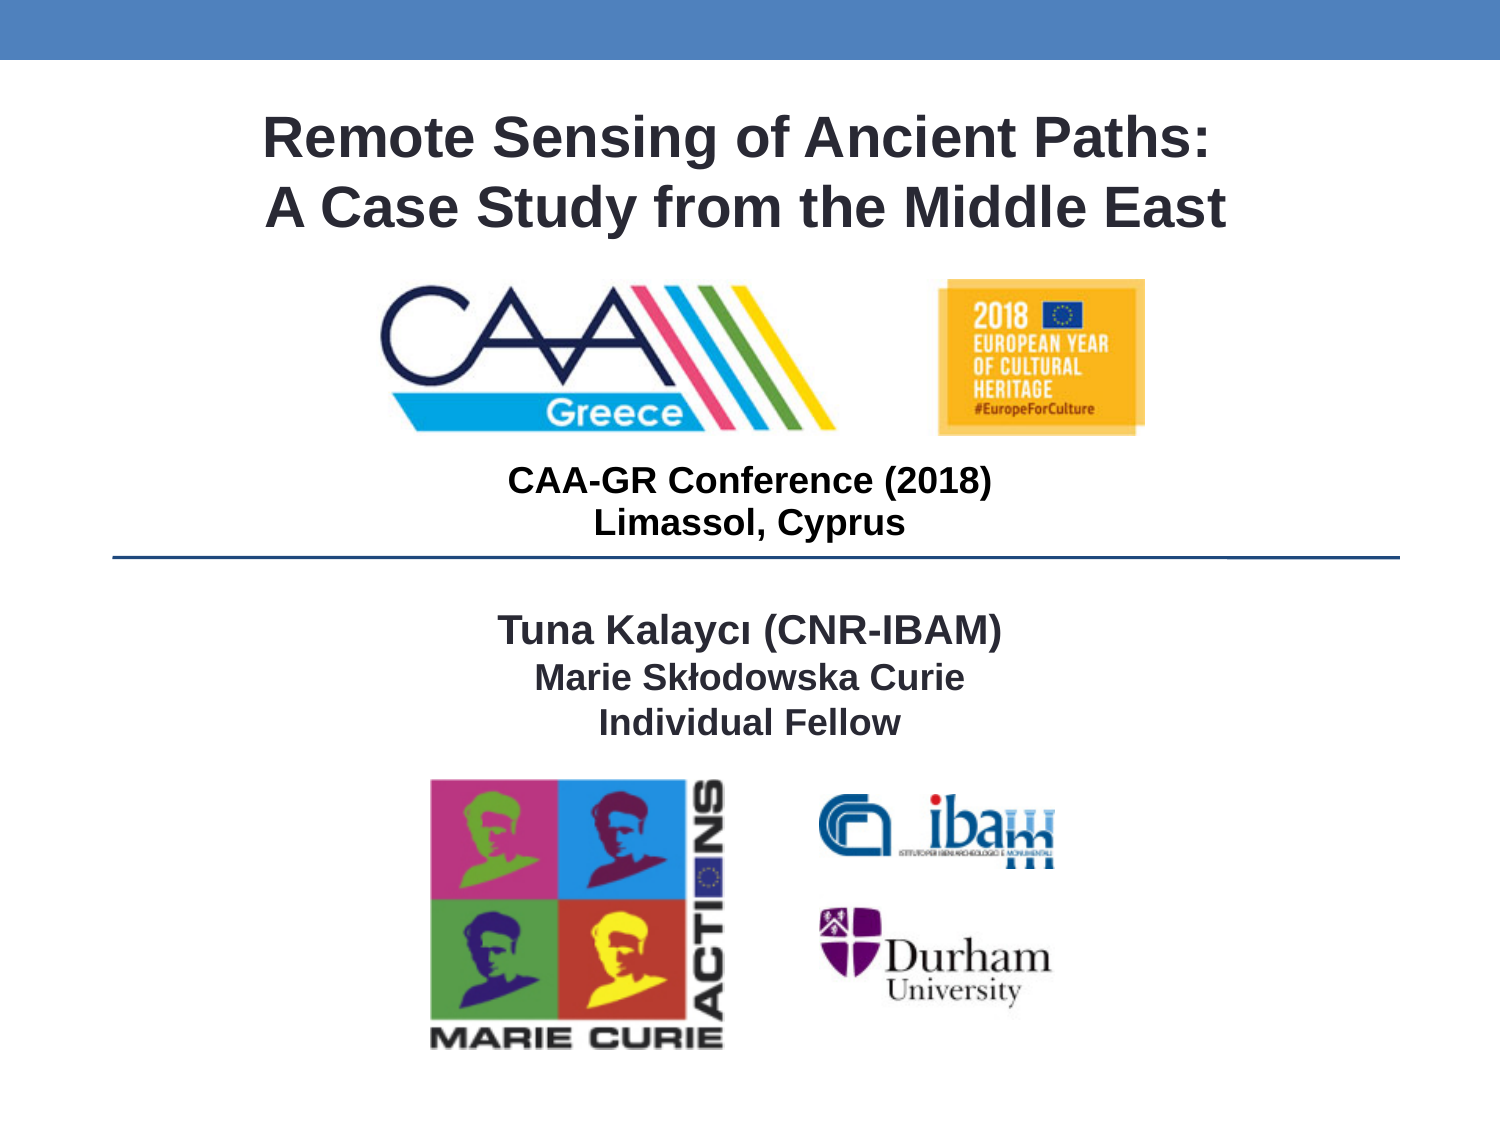

Remote Sensing of Ancient Paths:
A Case Study from the Middle East
CAA-GR Conference (2018)
Limassol, Cyprus
Tuna Kalaycı (CNR-IBAM)
Marie Skłodowska Curie
Individual Fellow